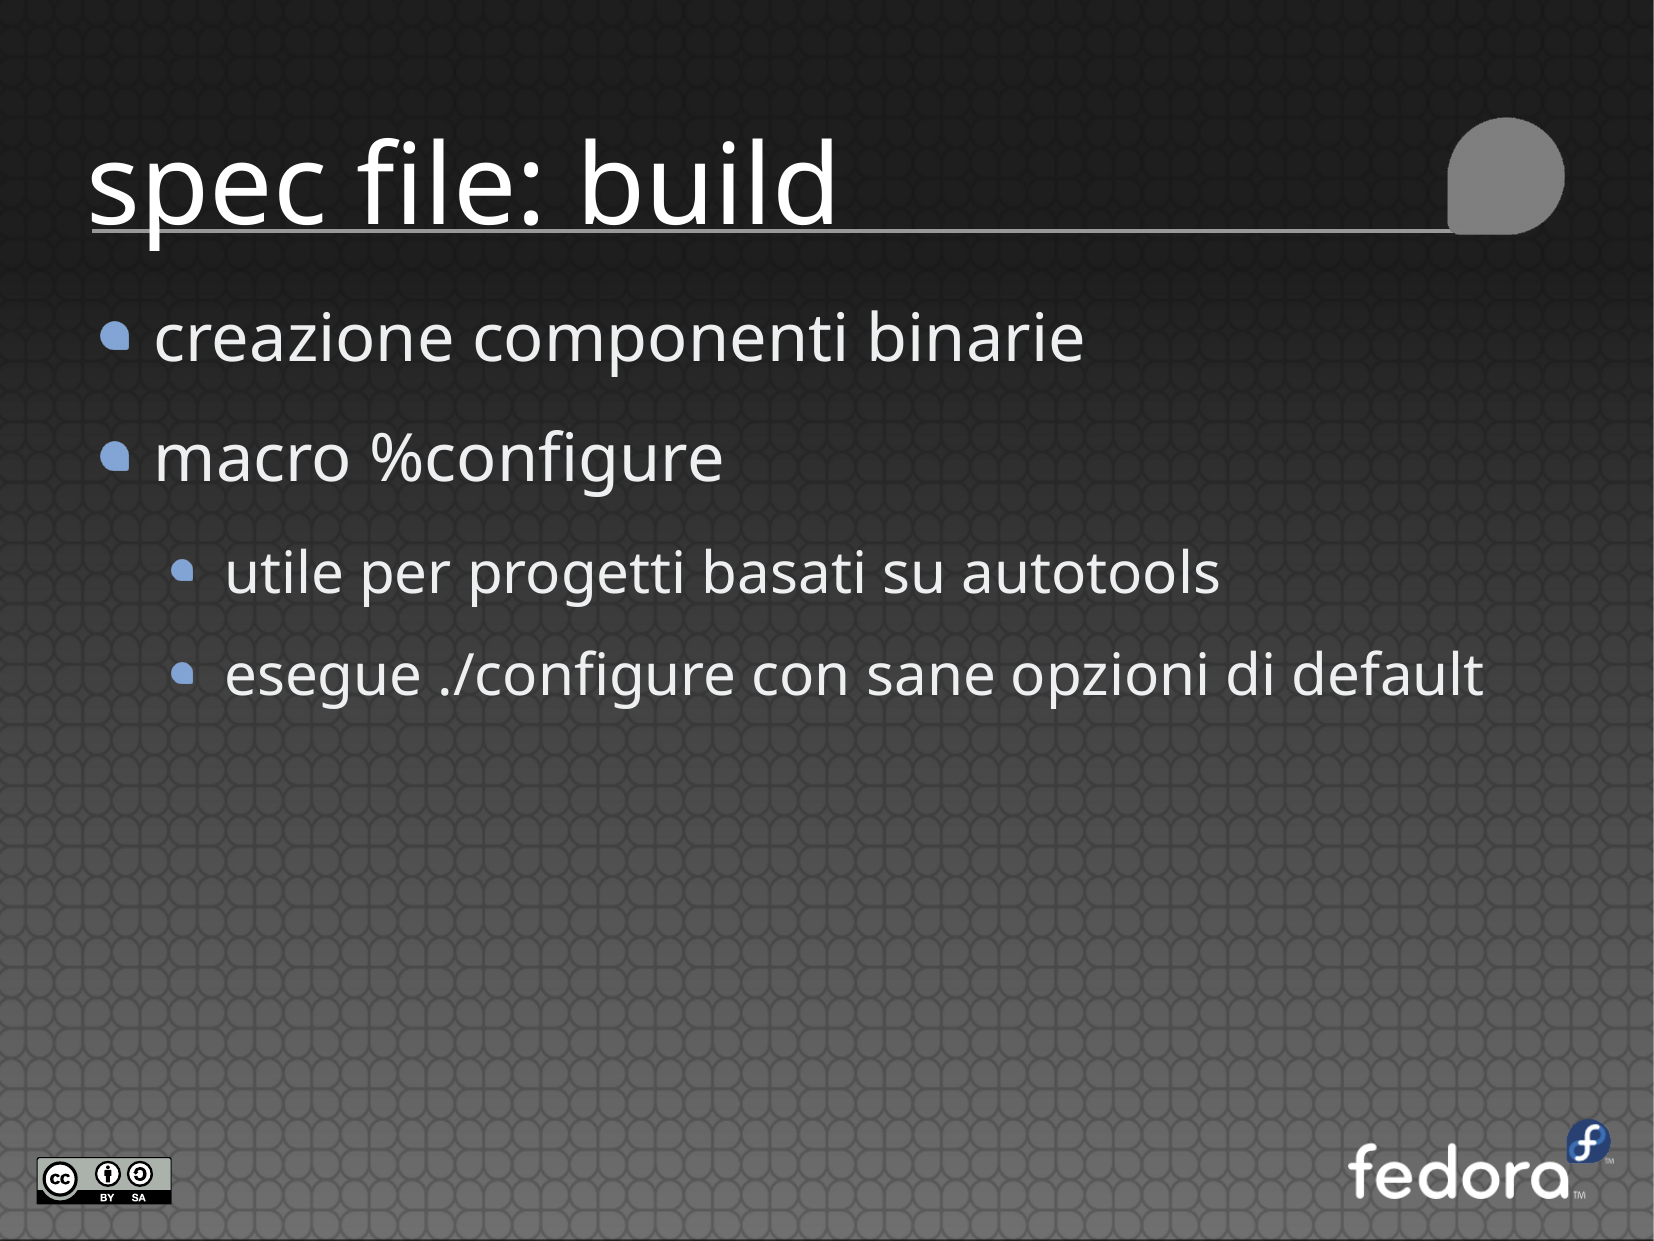

# spec file: build
creazione componenti binarie
macro %configure
utile per progetti basati su autotools
esegue ./configure con sane opzioni di default